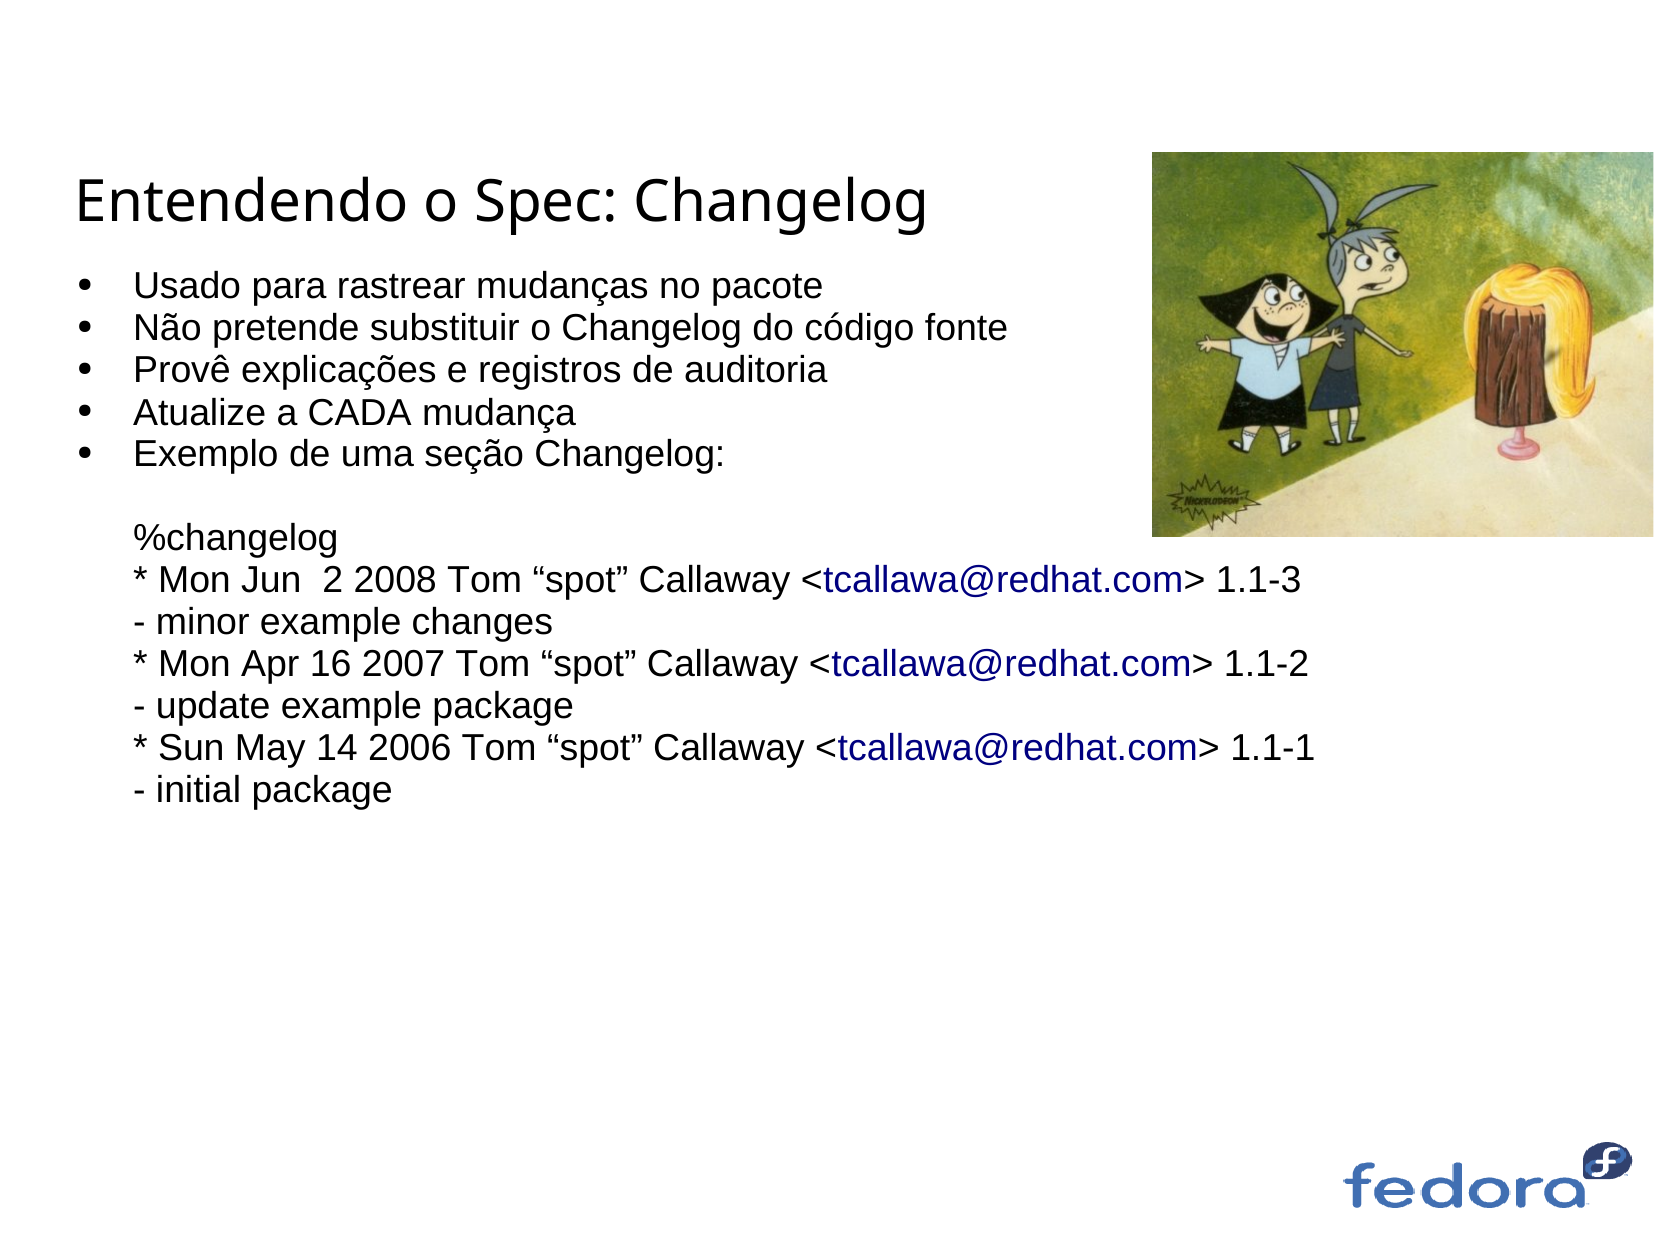

# Entendendo o Spec: Changelog
Usado para rastrear mudanças no pacote
Não pretende substituir o Changelog do código fonte
Provê explicações e registros de auditoria
Atualize a CADA mudança
Exemplo de uma seção Changelog:
%changelog
* Mon Jun 2 2008 Tom “spot” Callaway <tcallawa@redhat.com> 1.1-3
- minor example changes
* Mon Apr 16 2007 Tom “spot” Callaway <tcallawa@redhat.com> 1.1-2
- update example package
* Sun May 14 2006 Tom “spot” Callaway <tcallawa@redhat.com> 1.1-1
- initial package